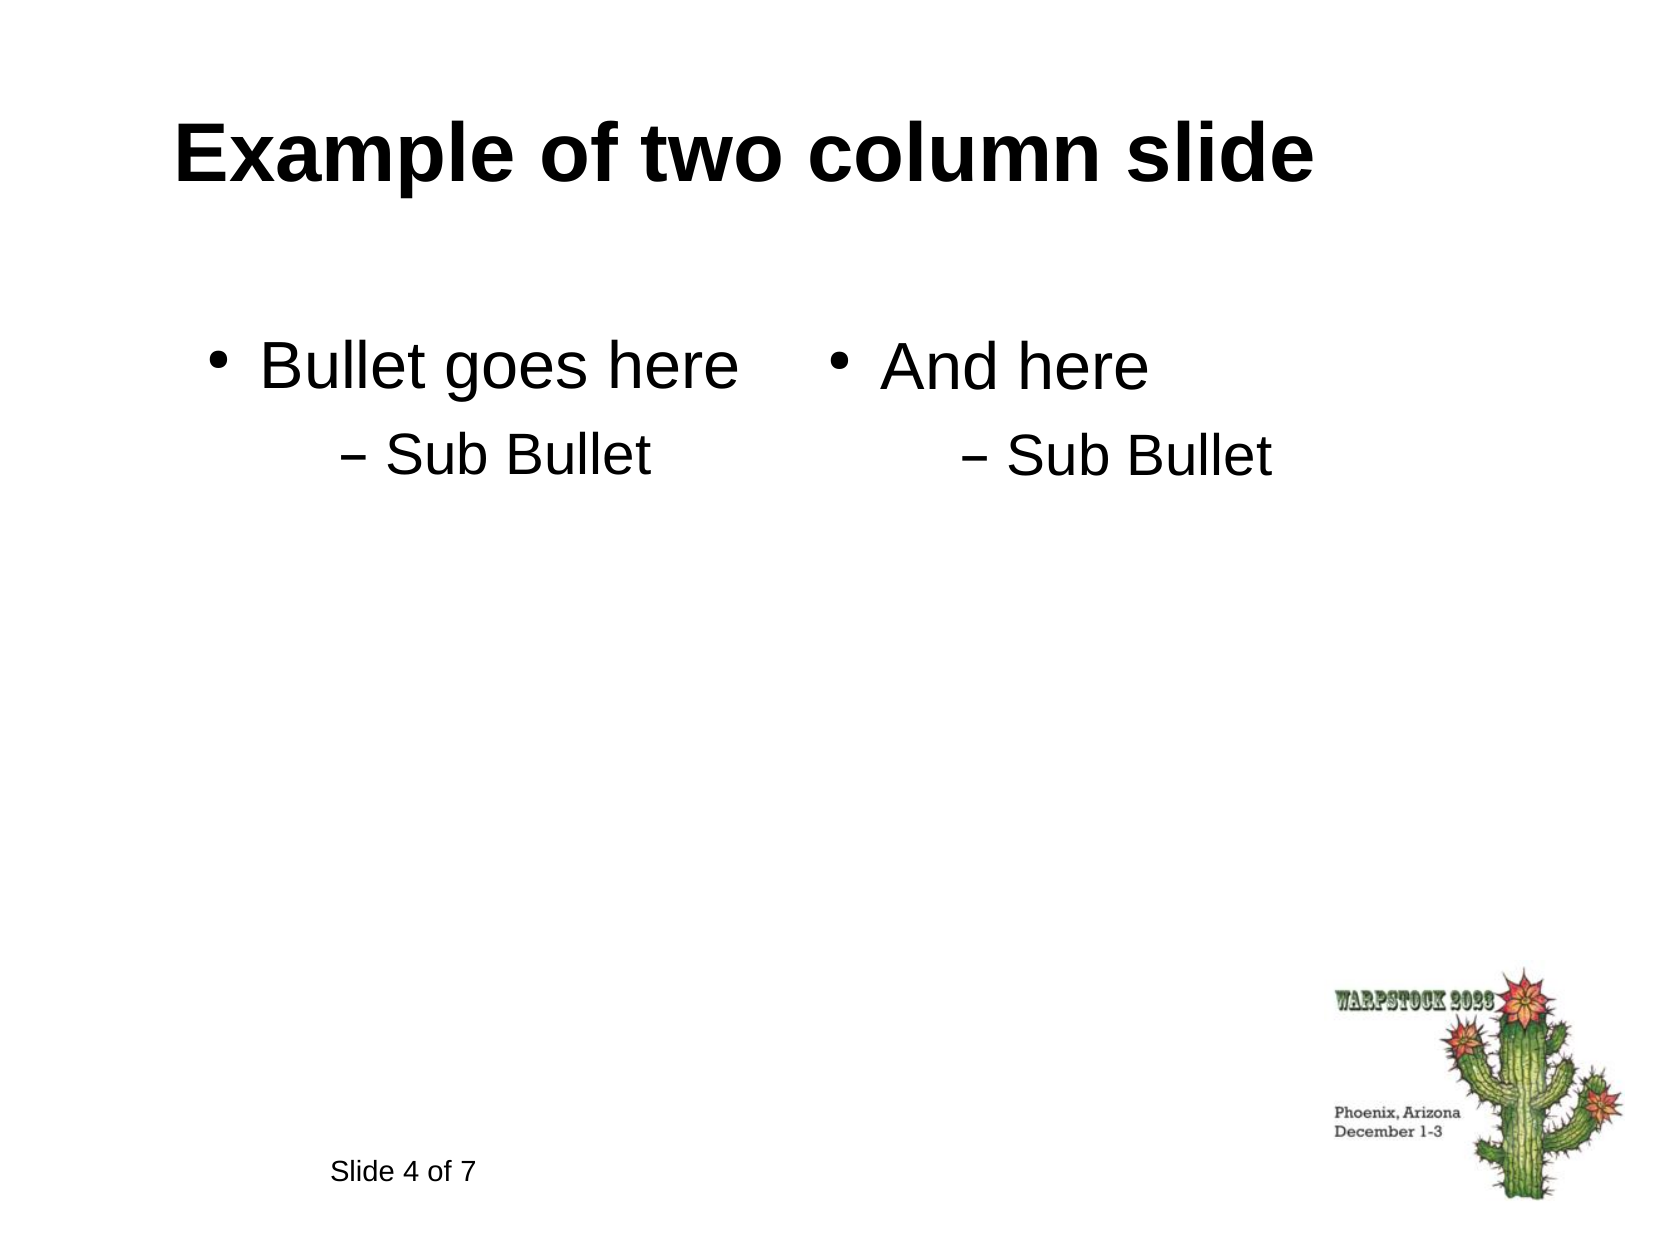

# Example of two column slide
Bullet goes here
Sub Bullet
And here
Sub Bullet